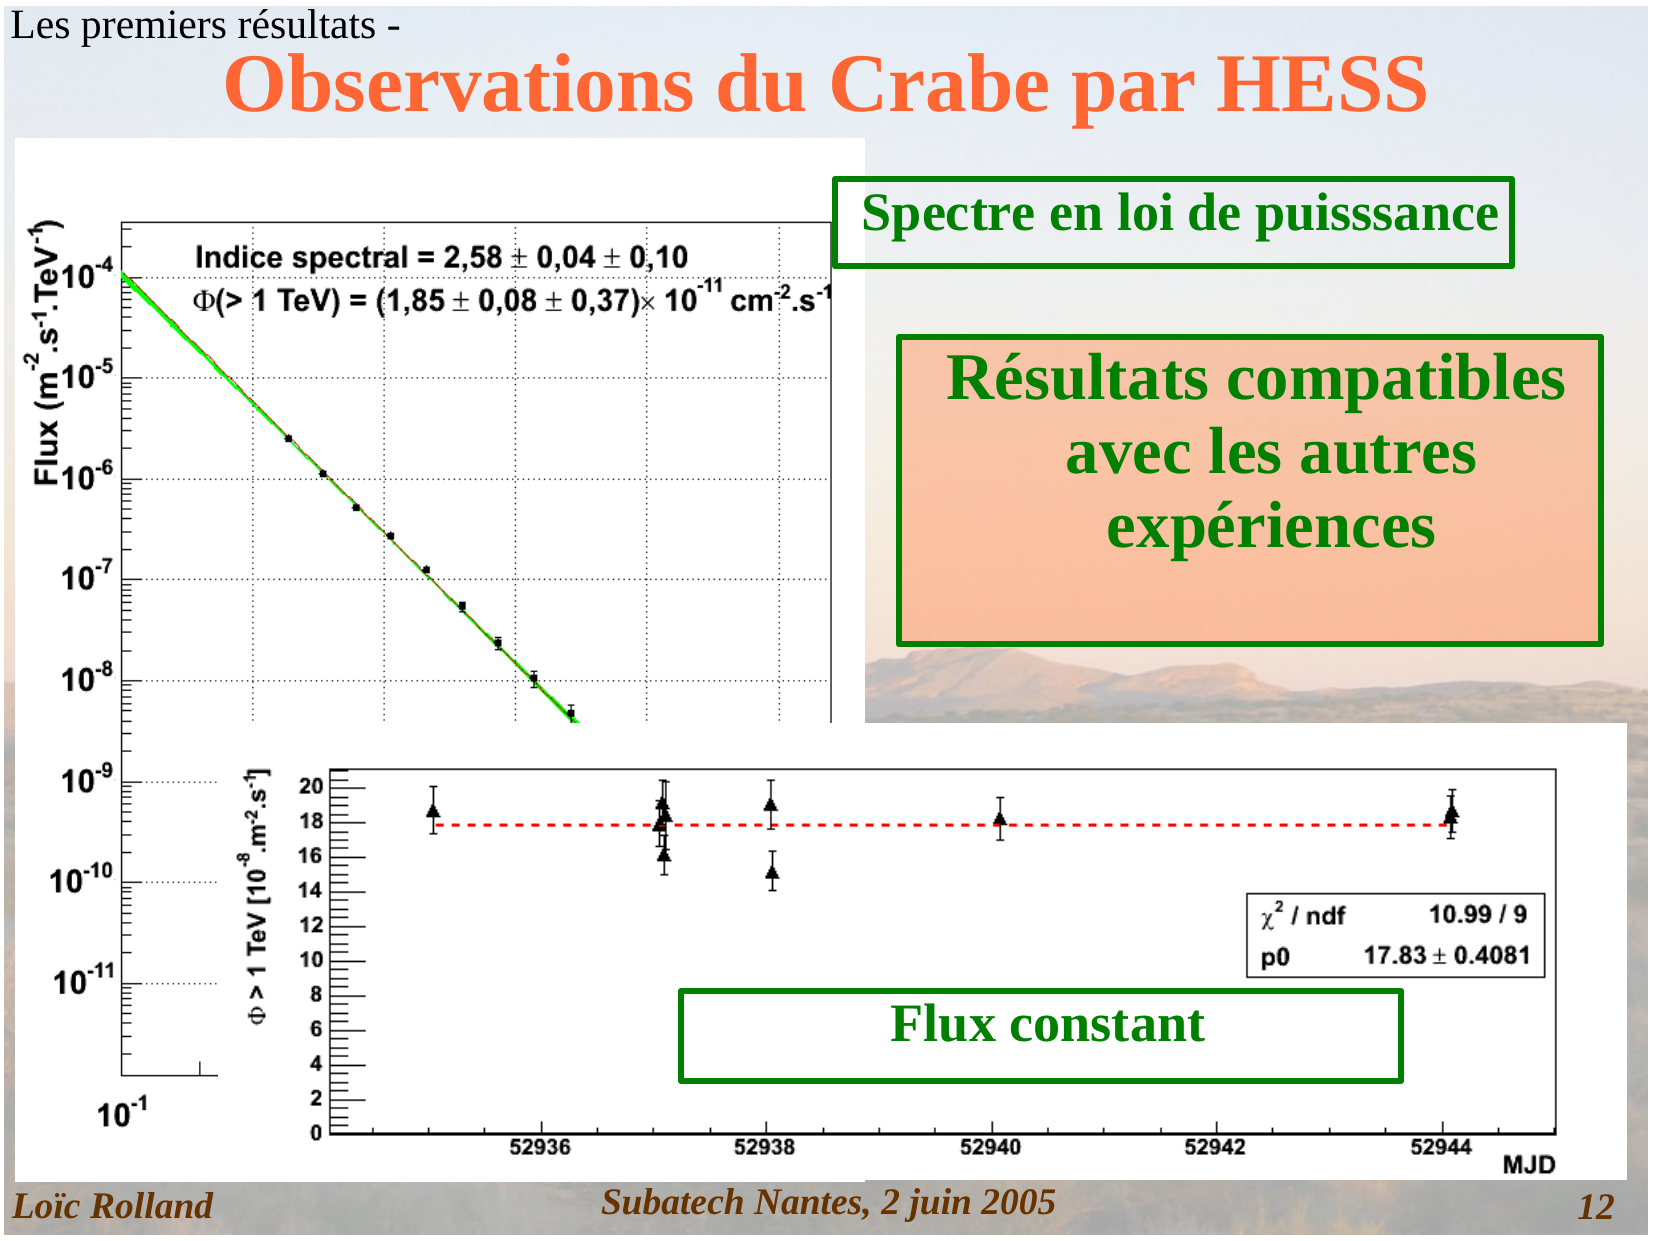

Les premiers résultats -
# Observations du Crabe par HESS
Spectre en loi de puisssance
Résultats compatibles avec les autres expériences
Flux constant